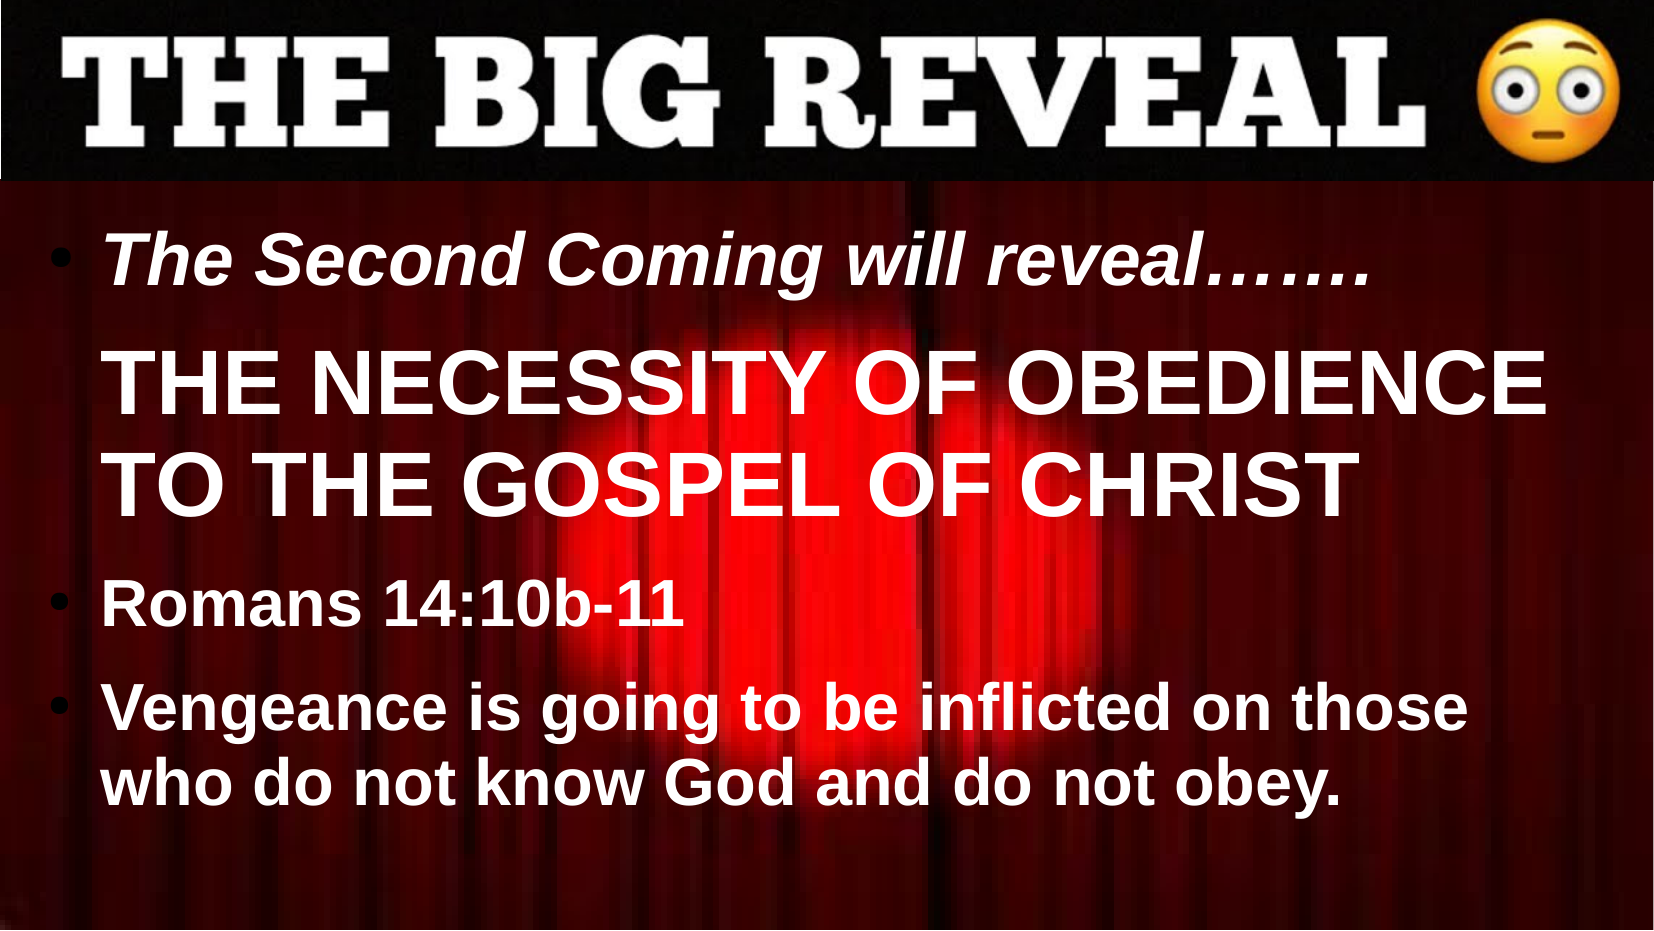

#
The Second Coming will reveal…….
THE NECESSITY OF OBEDIENCE TO THE GOSPEL OF CHRIST
Romans 14:10b-11
Vengeance is going to be inflicted on those who do not know God and do not obey.